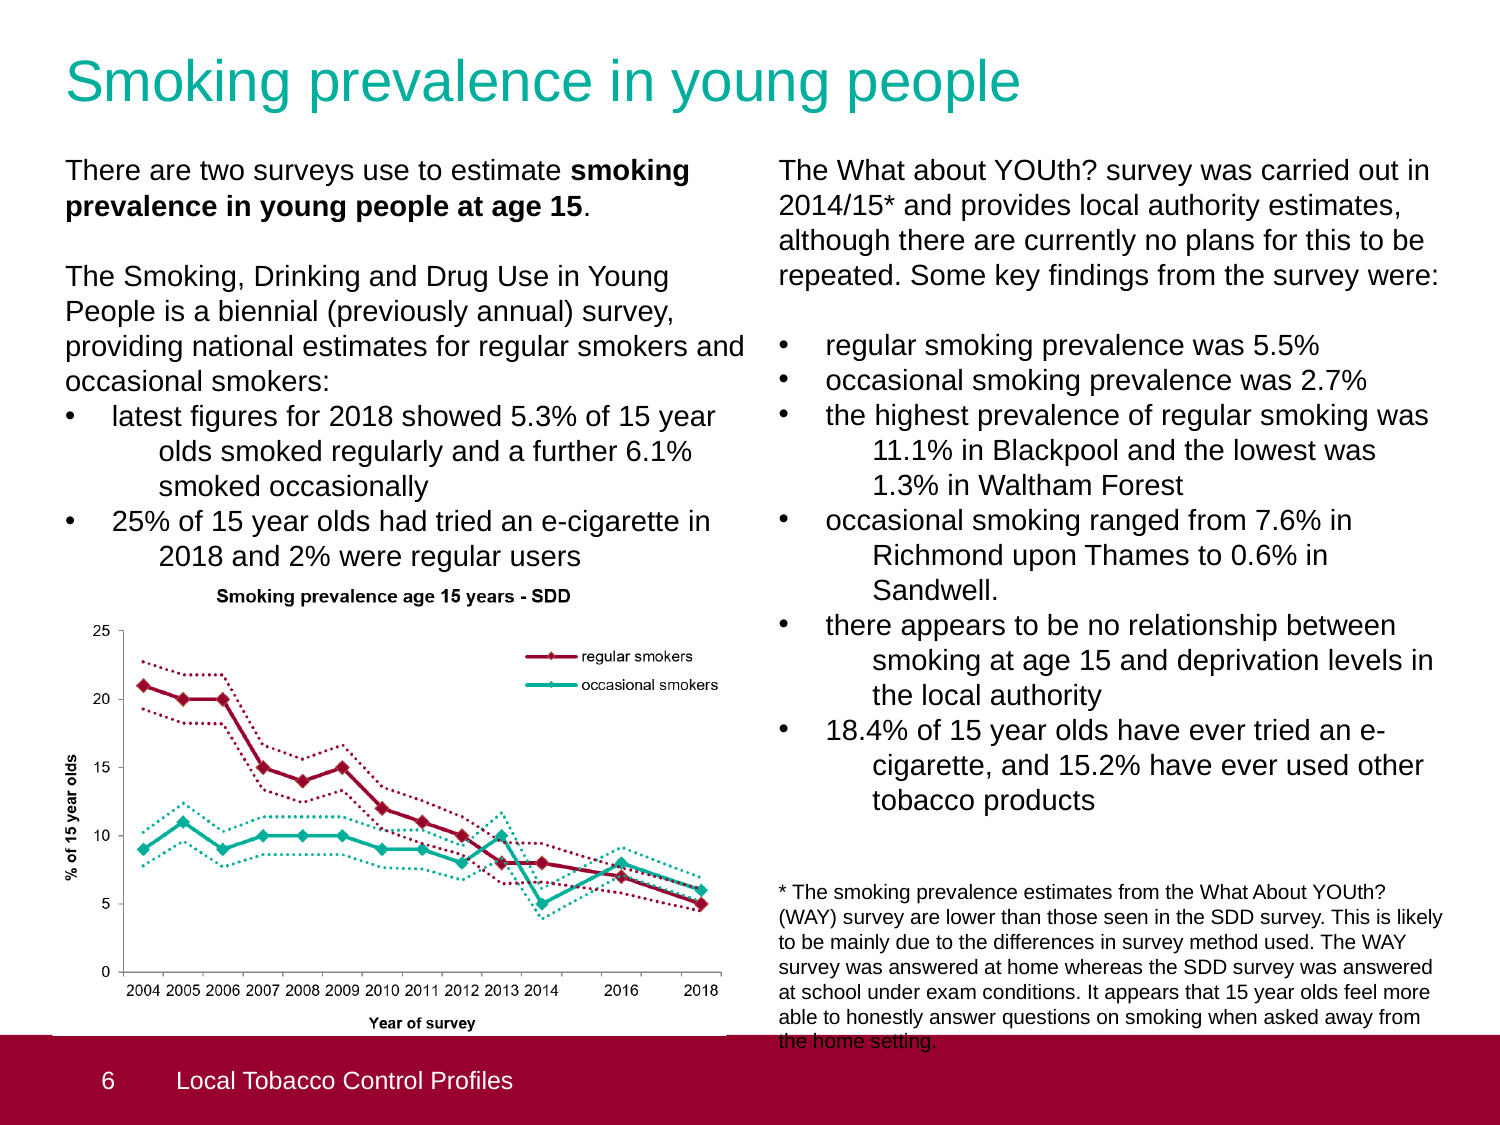

# Smoking prevalence in young people
There are two surveys use to estimate smoking prevalence in young people at age 15.
The Smoking, Drinking and Drug Use in Young People is a biennial (previously annual) survey, providing national estimates for regular smokers and occasional smokers:
latest figures for 2018 showed 5.3% of 15 year olds smoked regularly and a further 6.1% smoked occasionally
25% of 15 year olds had tried an e-cigarette in 2018 and 2% were regular users
The What about YOUth? survey was carried out in 2014/15* and provides local authority estimates, although there are currently no plans for this to be repeated. Some key findings from the survey were:
regular smoking prevalence was 5.5%
occasional smoking prevalence was 2.7%
the highest prevalence of regular smoking was 11.1% in Blackpool and the lowest was 1.3% in Waltham Forest
occasional smoking ranged from 7.6% in Richmond upon Thames to 0.6% in Sandwell.
there appears to be no relationship between smoking at age 15 and deprivation levels in the local authority
18.4% of 15 year olds have ever tried an e-cigarette, and 15.2% have ever used other tobacco products
* The smoking prevalence estimates from the What About YOUth? (WAY) survey are lower than those seen in the SDD survey. This is likely to be mainly due to the differences in survey method used. The WAY survey was answered at home whereas the SDD survey was answered at school under exam conditions. It appears that 15 year olds feel more able to honestly answer questions on smoking when asked away from the home setting.
 6
Local Tobacco Control Profiles